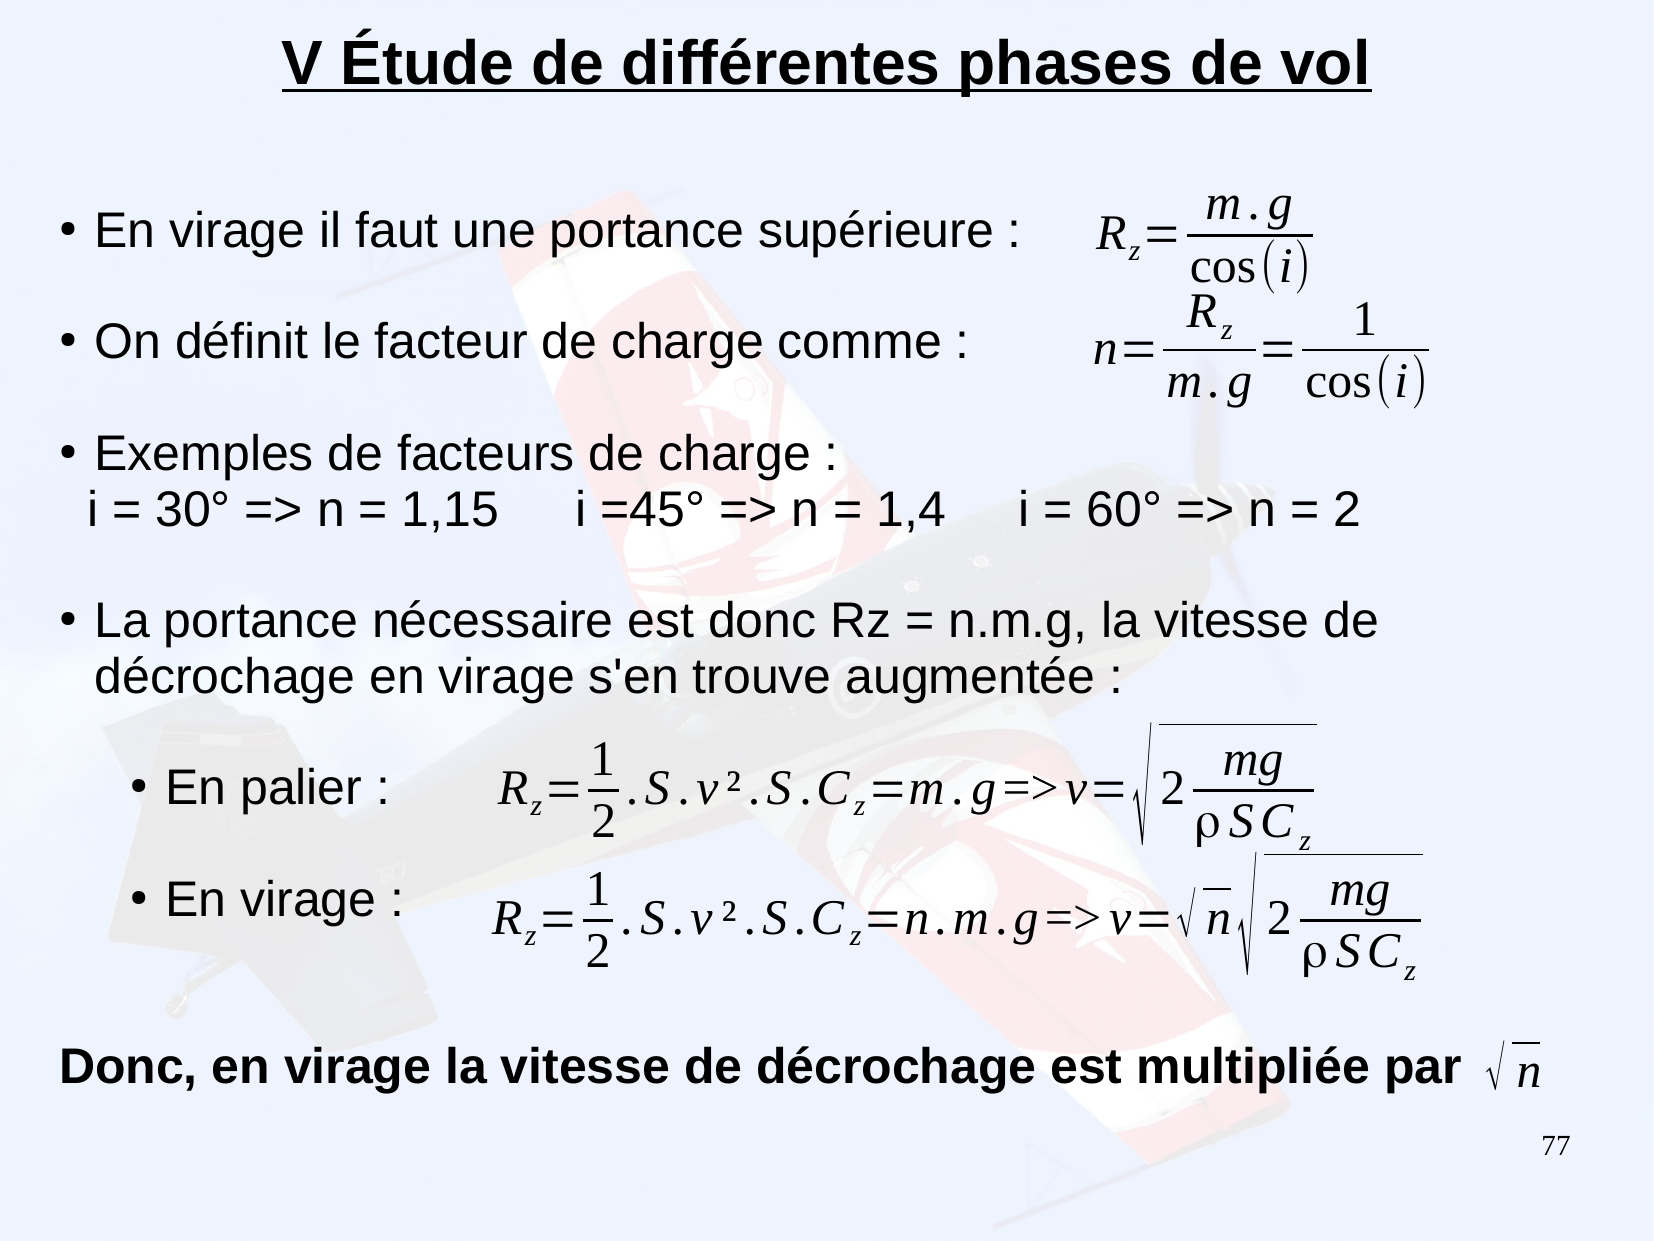

# V Étude de différentes phases de vol
En virage il faut une portance supérieure :
On définit le facteur de charge comme :
Exemples de facteurs de charge :
 i = 30° => n = 1,15 	i =45° => n = 1,4 	i = 60° => n = 2
La portance nécessaire est donc Rz = n.m.g, la vitesse de décrochage en virage s'en trouve augmentée :
En palier :
En virage :
Donc, en virage la vitesse de décrochage est multipliée par
77